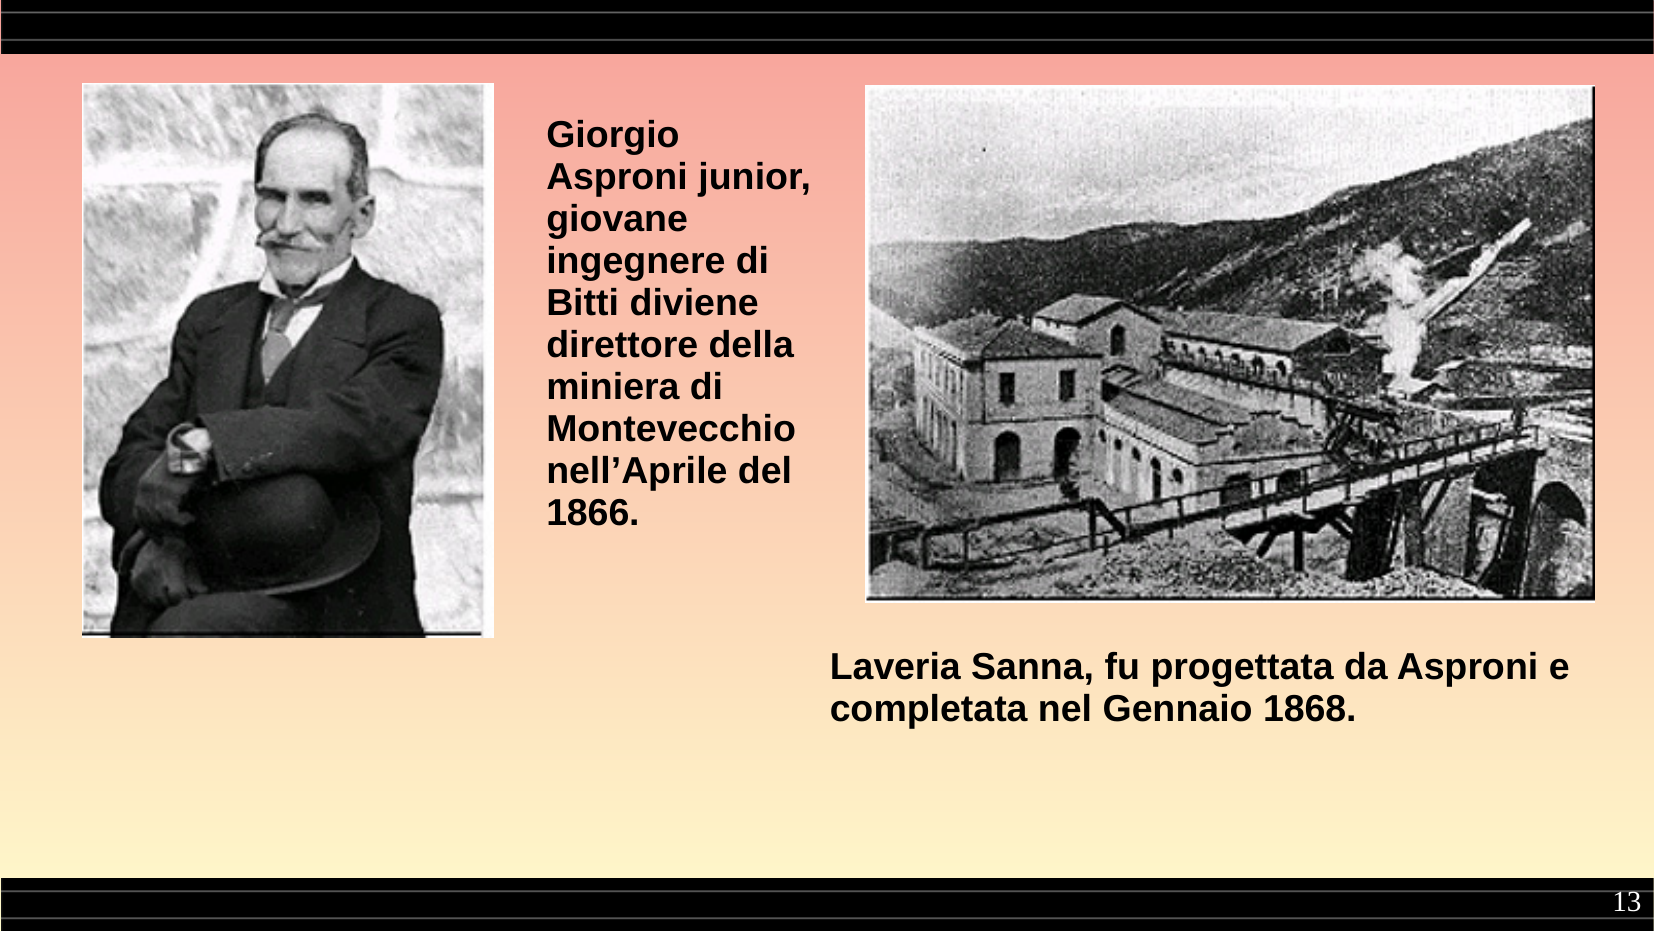

Giorgio Asproni junior, giovane ingegnere di Bitti diviene direttore della miniera di Montevecchio nell’Aprile del 1866.
Laveria Sanna, fu progettata da Asproni e completata nel Gennaio 1868.